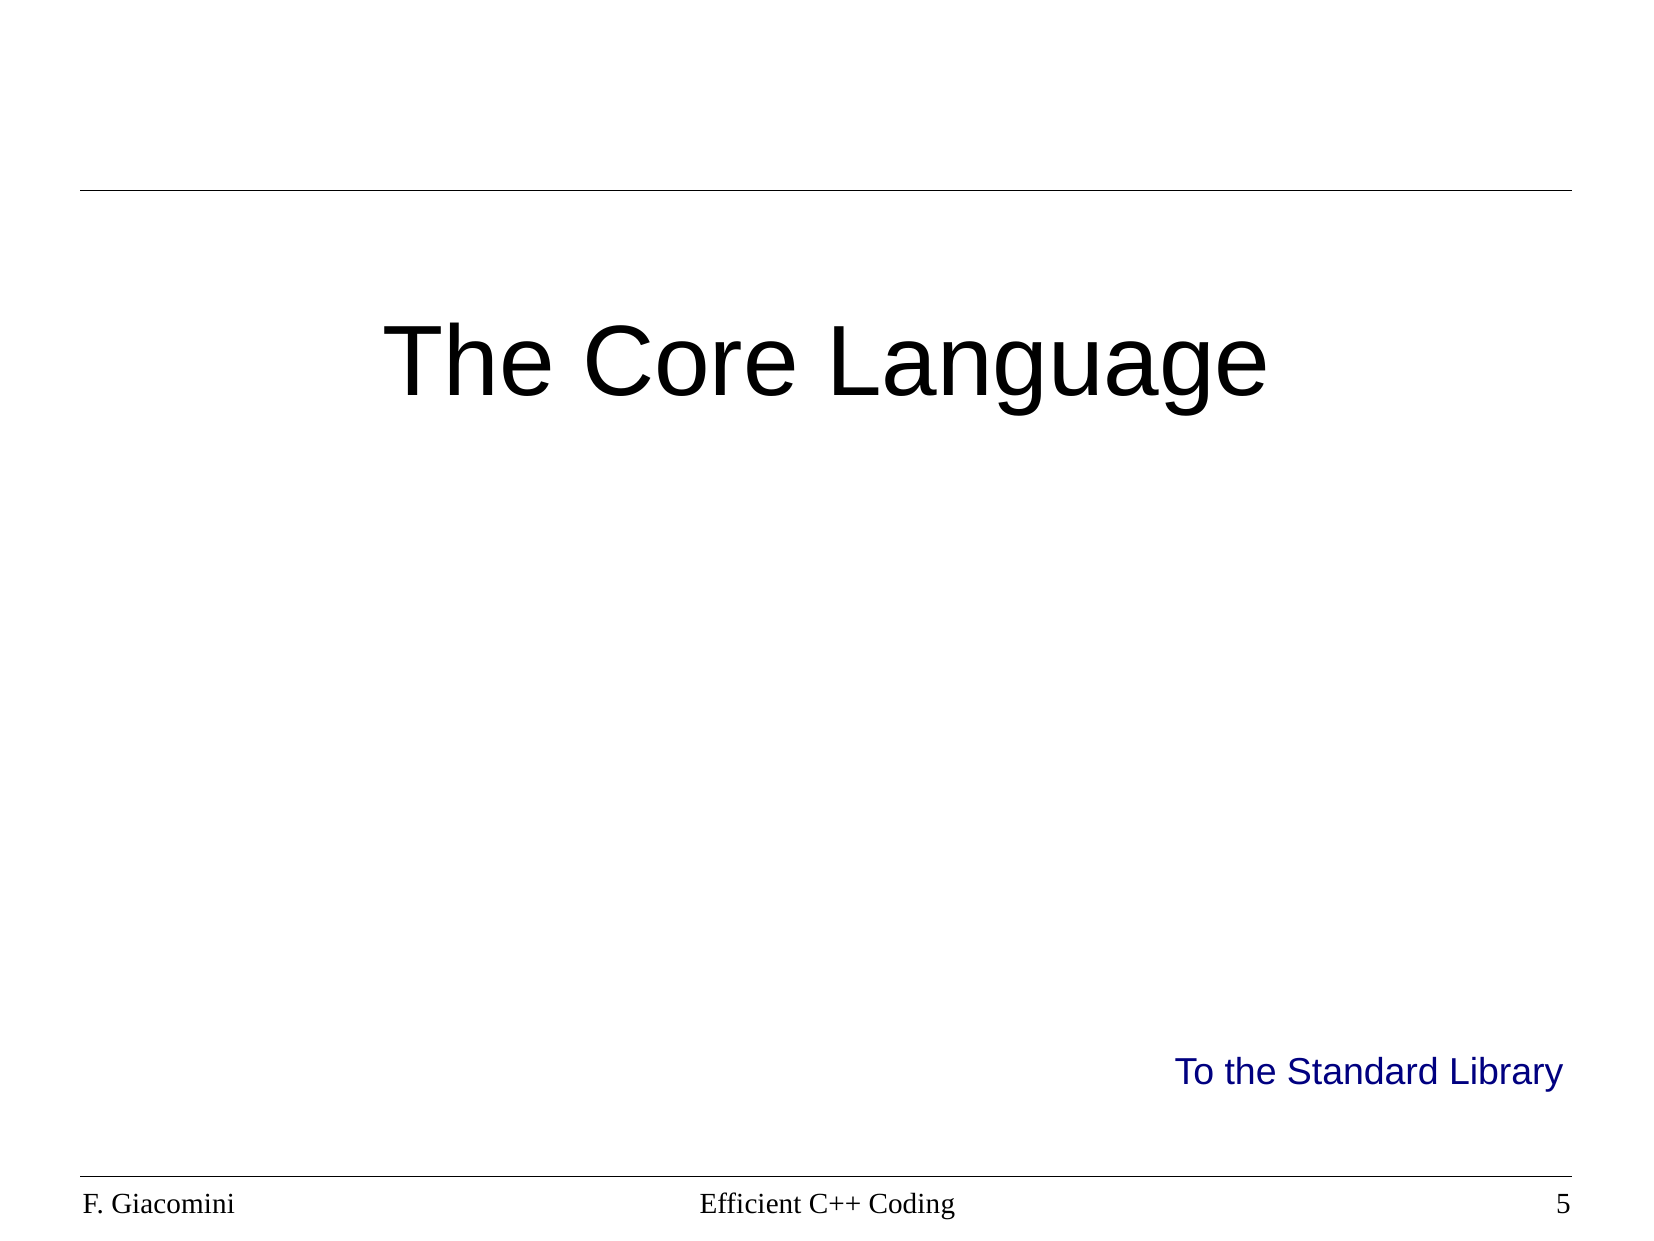

# The Core Language
To the Standard Library
F. Giacomini
Efficient C++ Coding
5